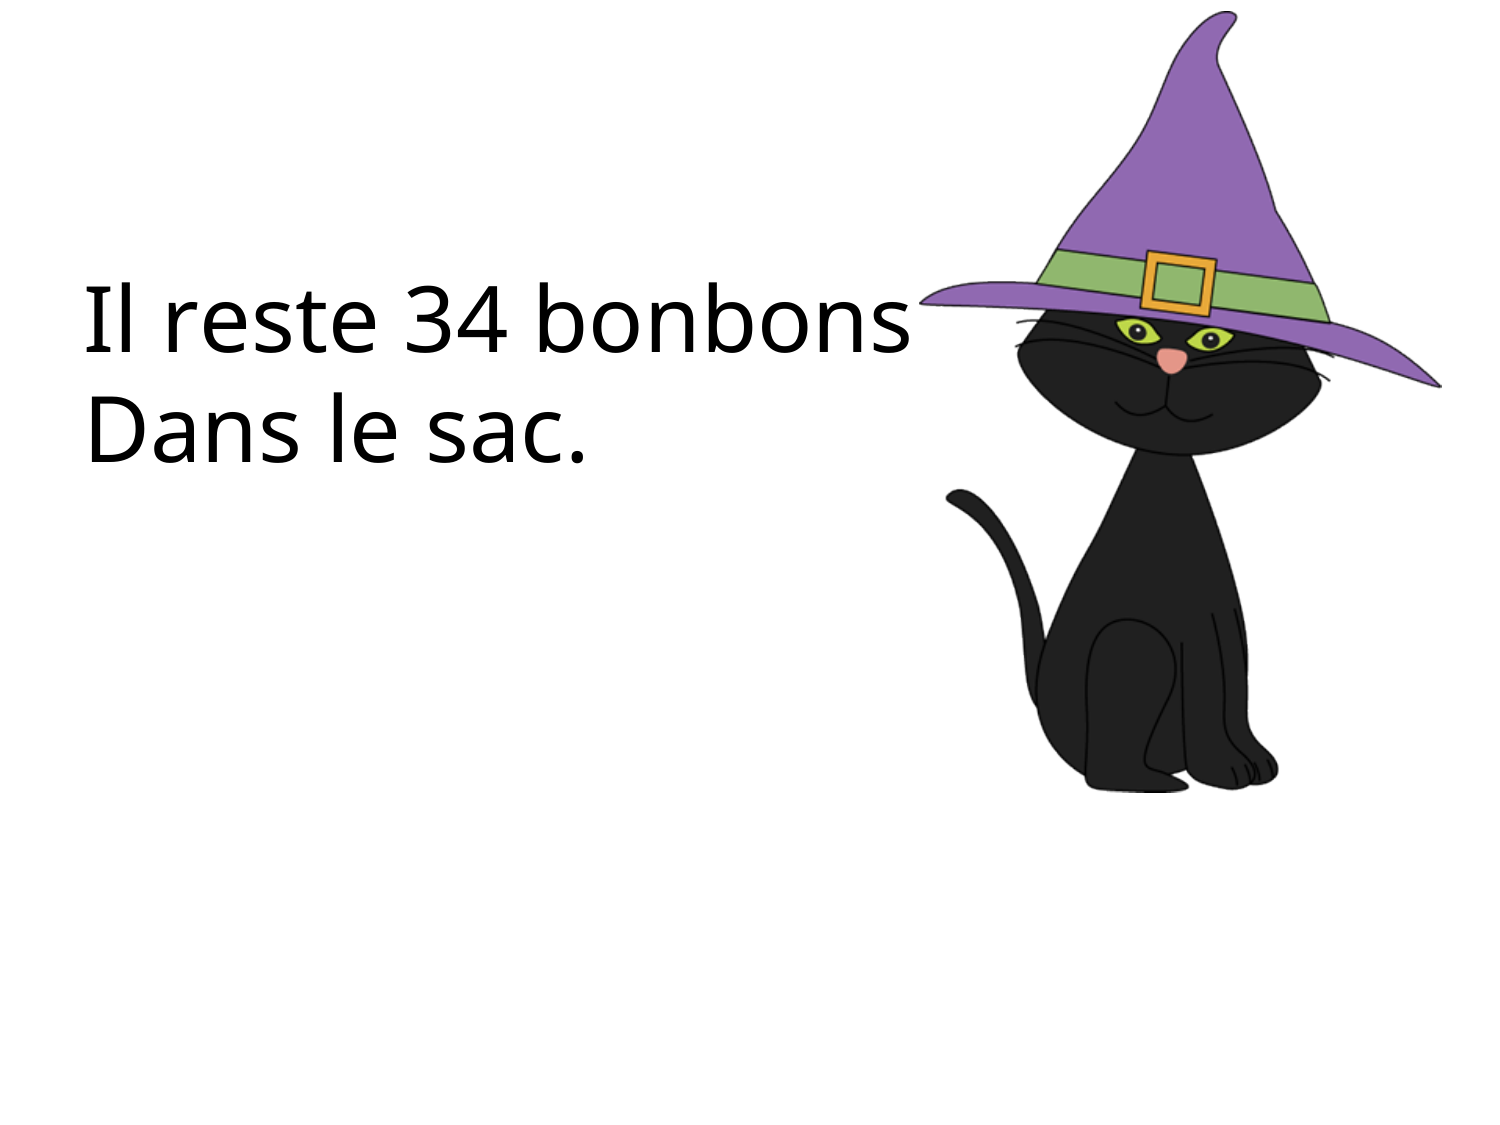

Il reste 34 bonbons
Dans le sac.